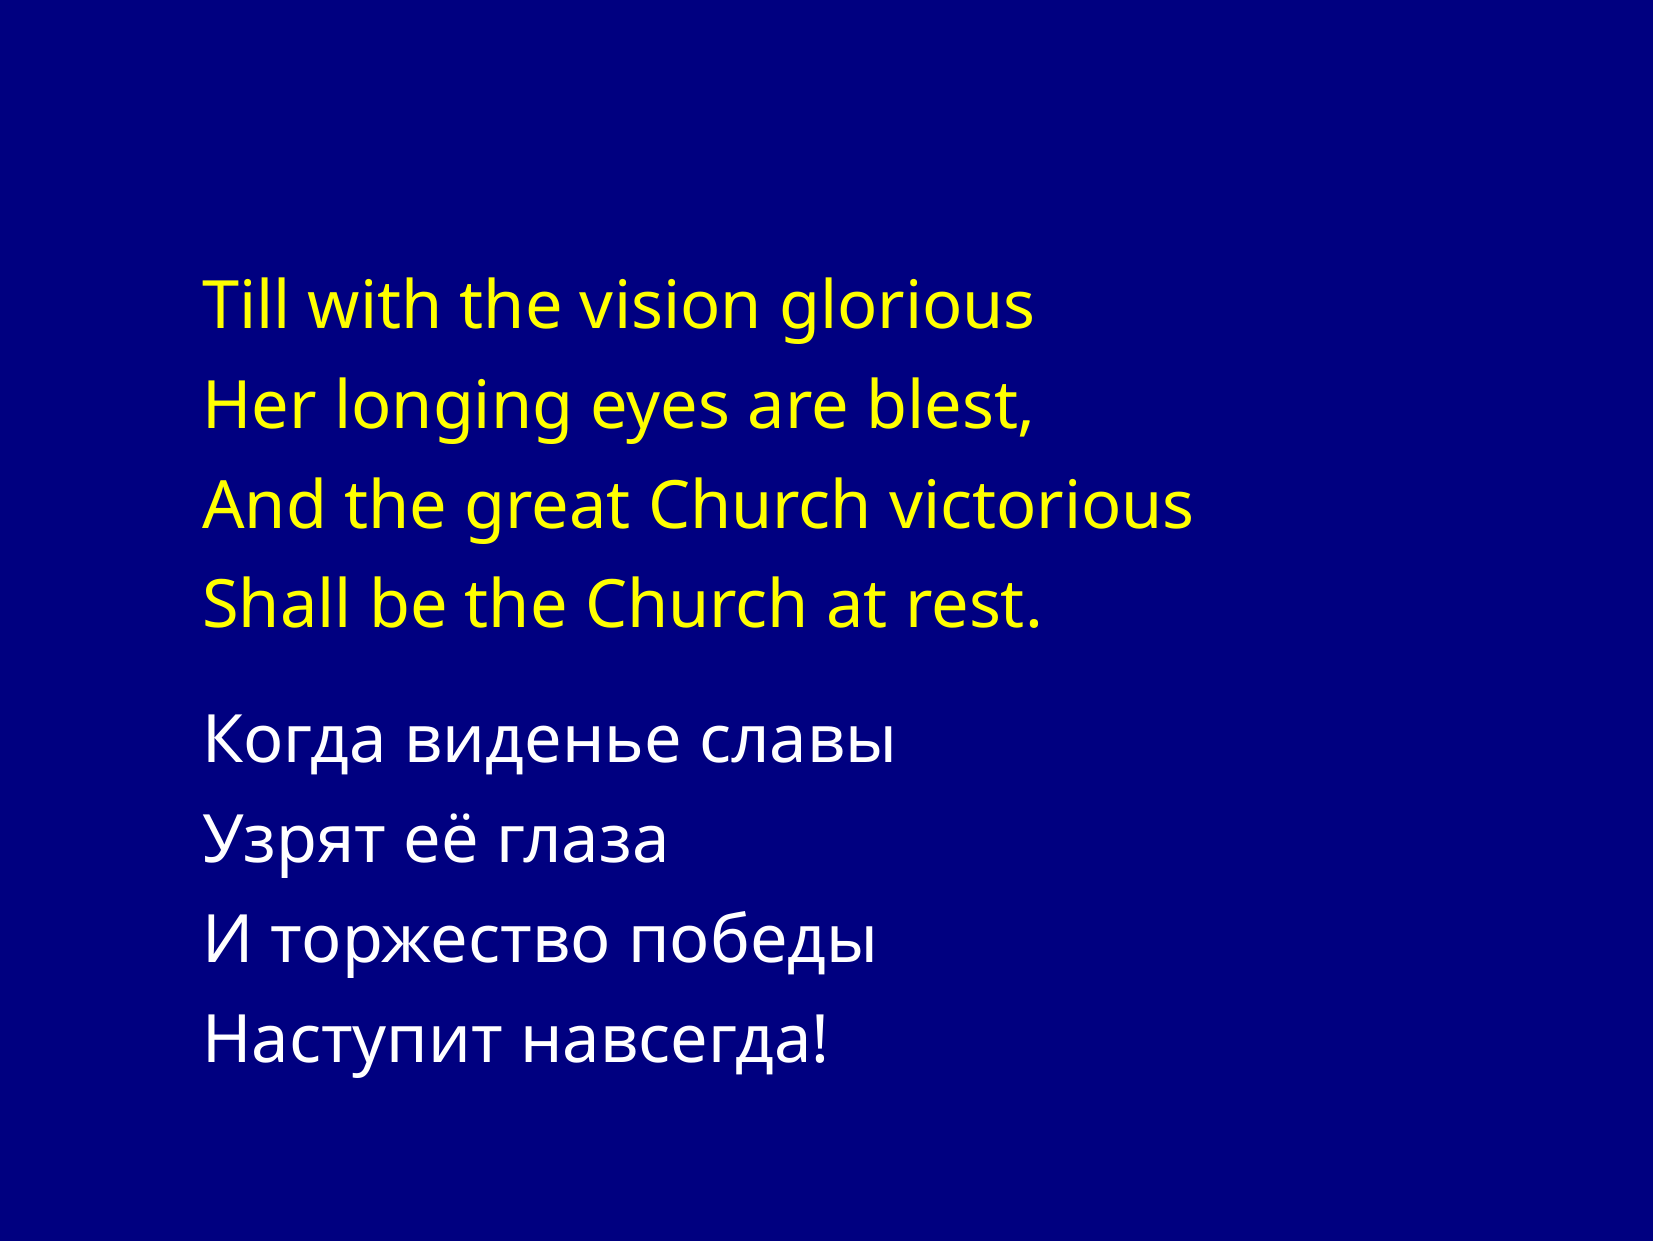

Till with the vision glorious
	Her longing eyes are blest,
	And the great Church victorious
	Shall be the Church at rest.
	Когда виденье славы
	Узрят её глаза
	И торжество победы
	Наступит навсегда!